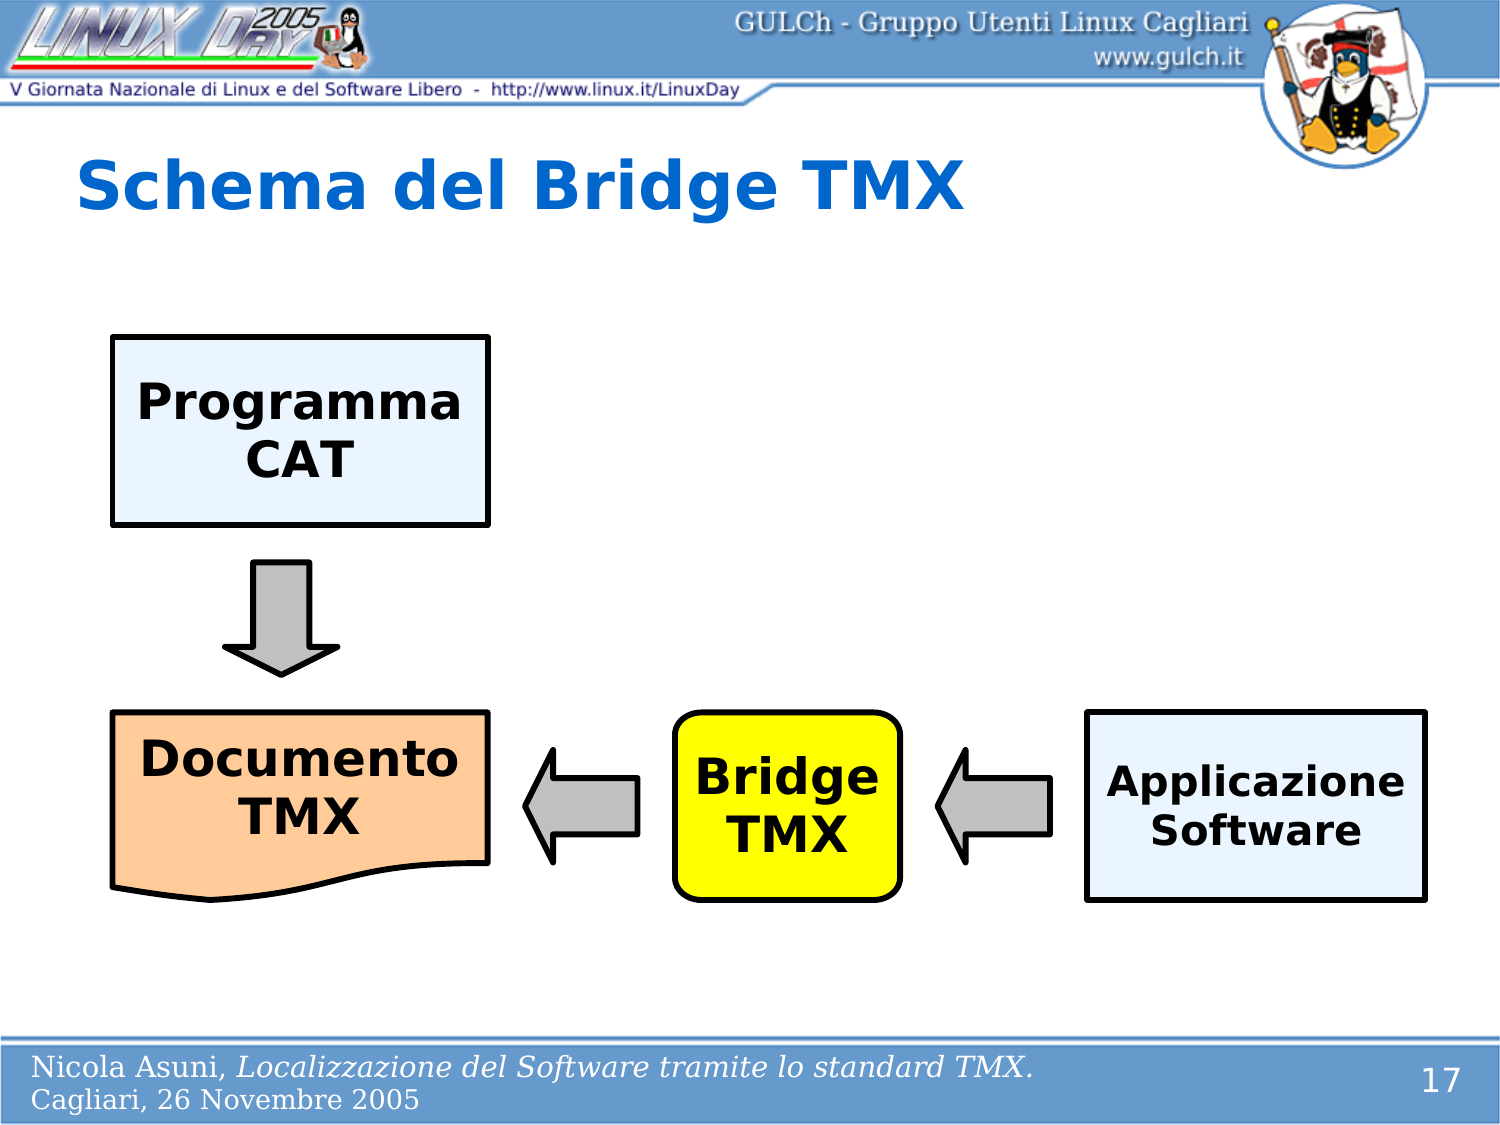

Schema del Bridge TMX
Programma
CAT
Documento
TMX
Bridge
TMX
Applicazione
Software